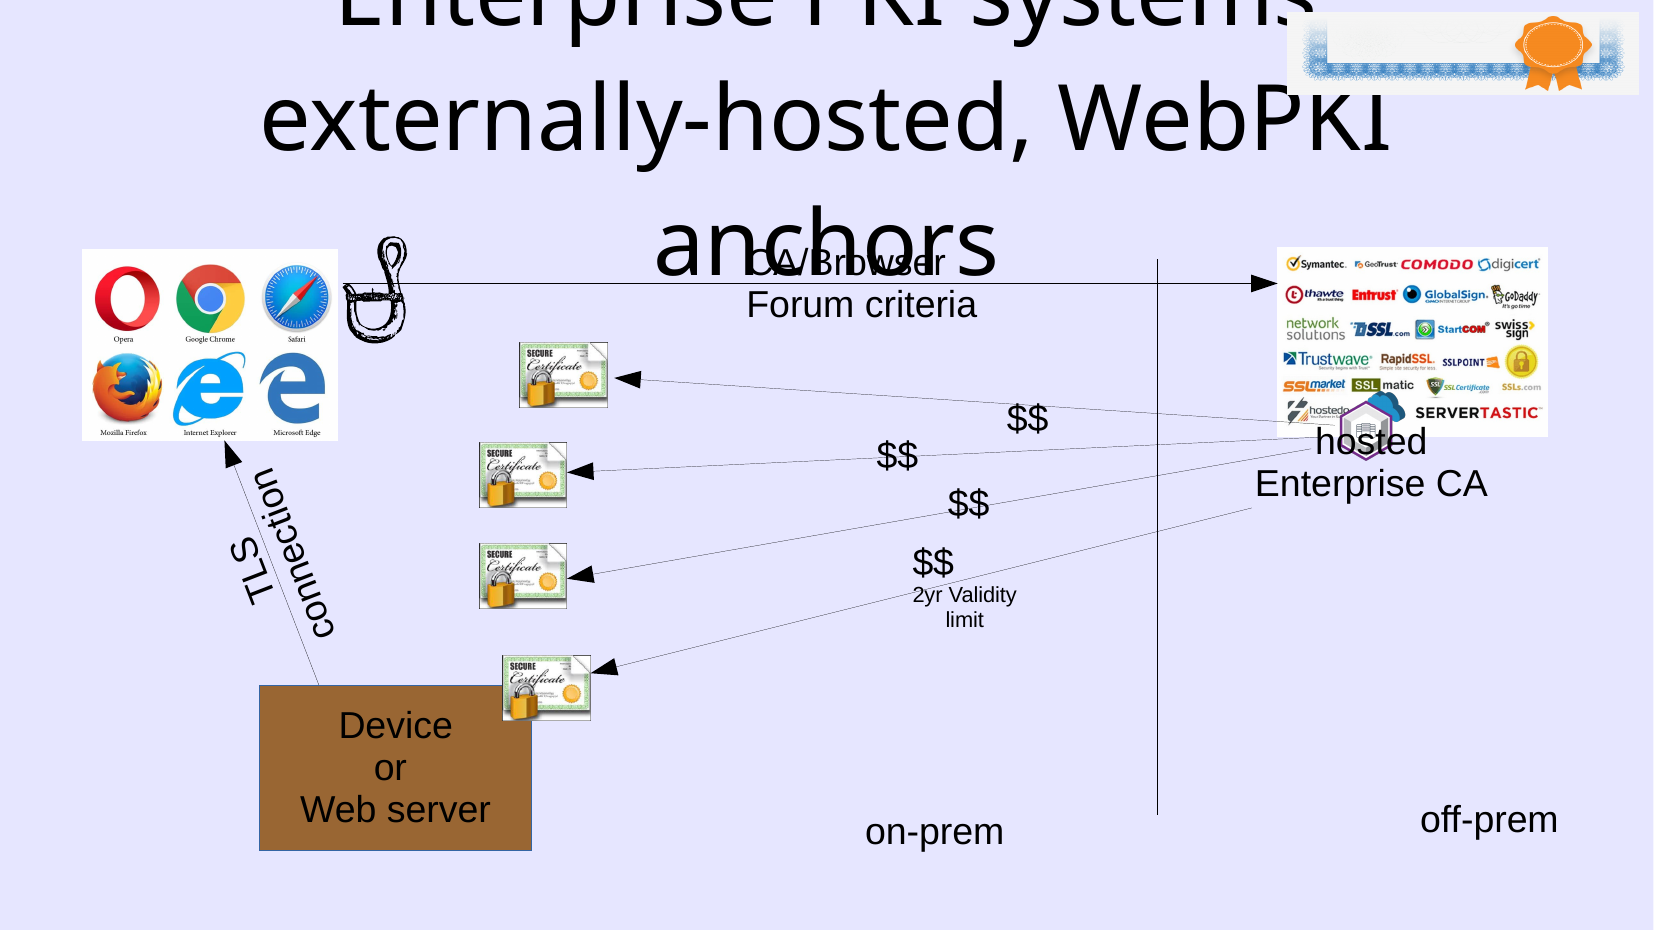

# Enterprise PKI systems externally-hosted, WebPKI anchors
CA/Browser
Forum criteria
$$
hosted
Enterprise CA
$$
TLS
connection
$$
$$
2yr Validity
limit
Device
or
Web server
off-prem
on-prem